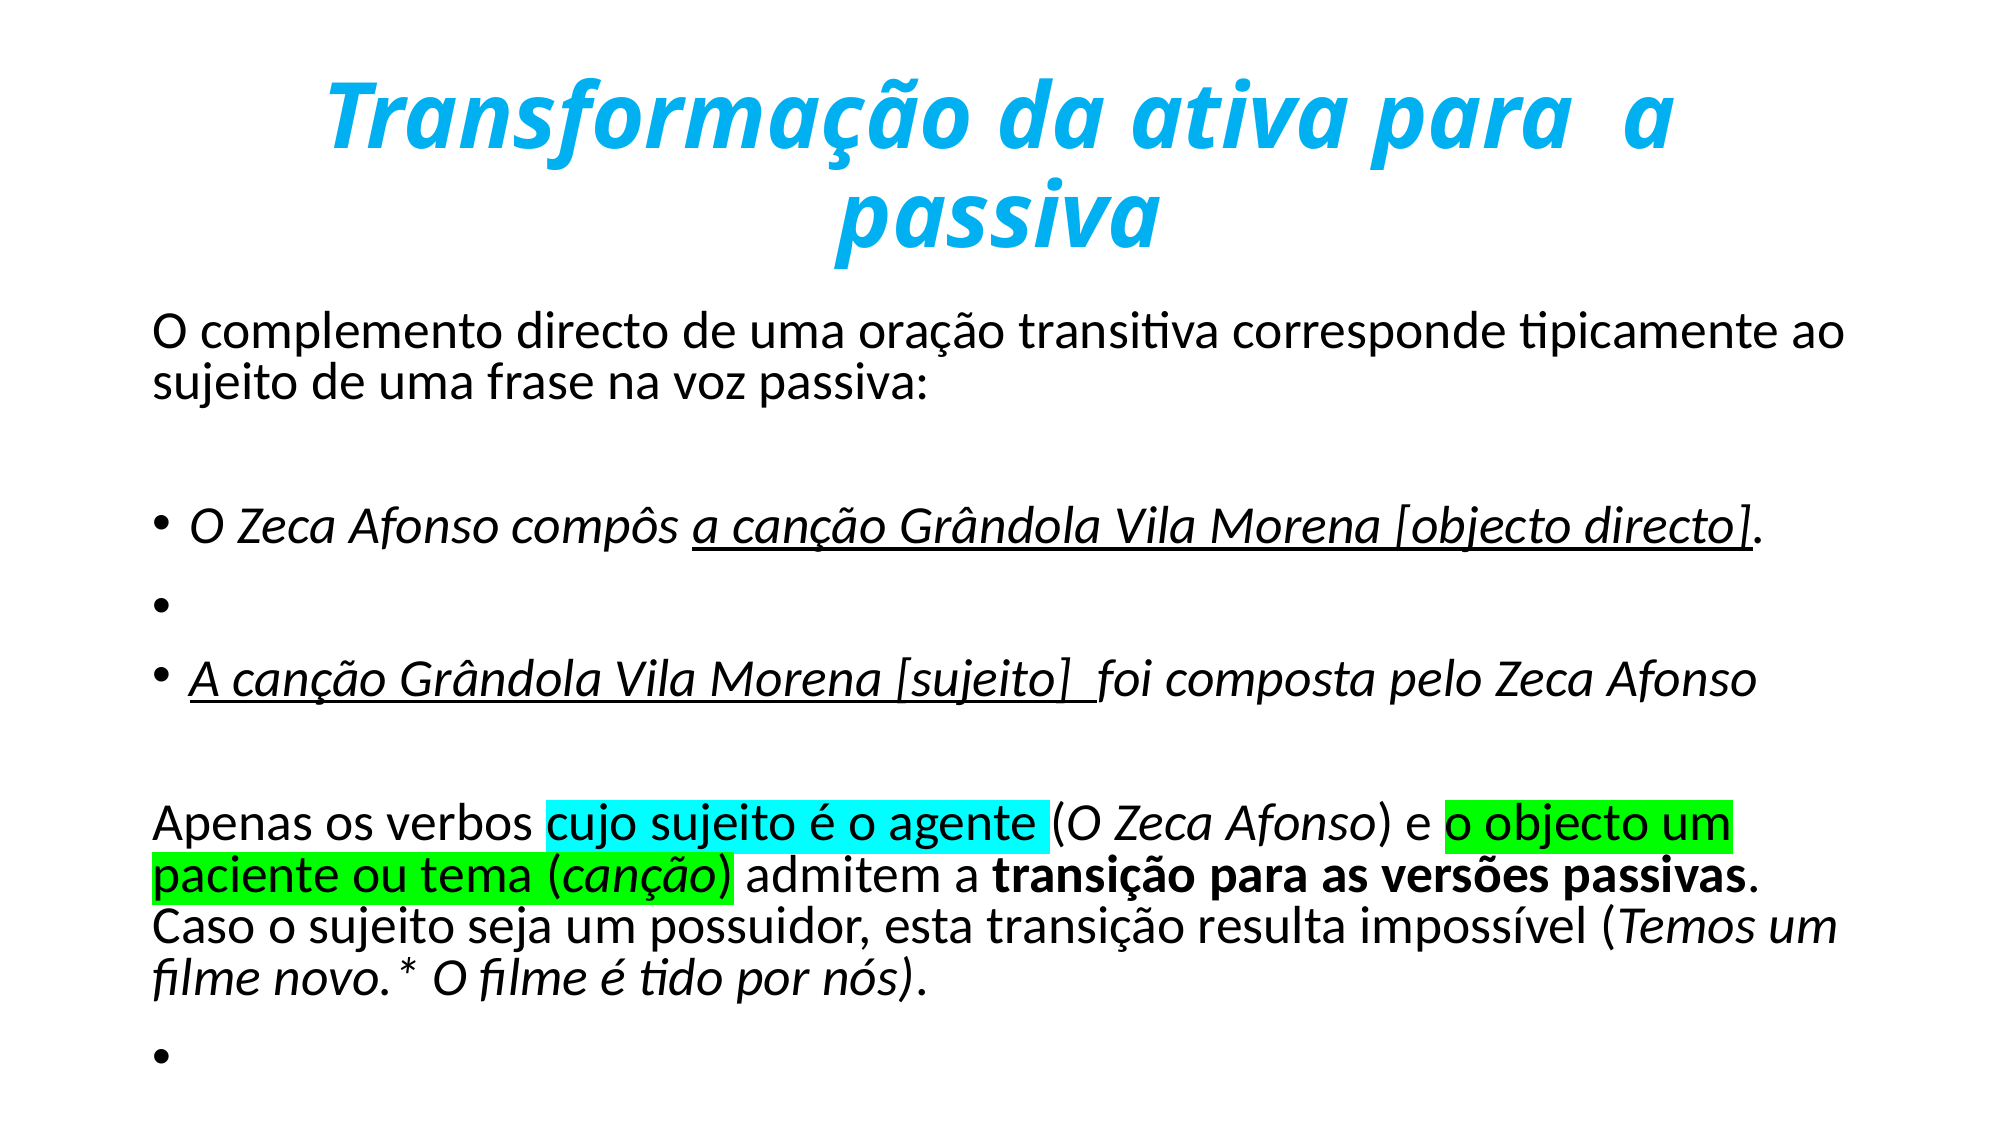

# Transformação da ativa para a passiva
O complemento directo de uma oração transitiva corresponde tipicamente ao sujeito de uma frase na voz passiva:
O Zeca Afonso compôs a canção Grândola Vila Morena [objecto directo].
A canção Grândola Vila Morena [sujeito] foi composta pelo Zeca Afonso
Apenas os verbos cujo sujeito é o agente (O Zeca Afonso) e o objecto um paciente ou tema (canção) admitem a transição para as versões passivas. Caso o sujeito seja um possuidor, esta transição resulta impossível (Temos um filme novo.* O filme é tido por nós).